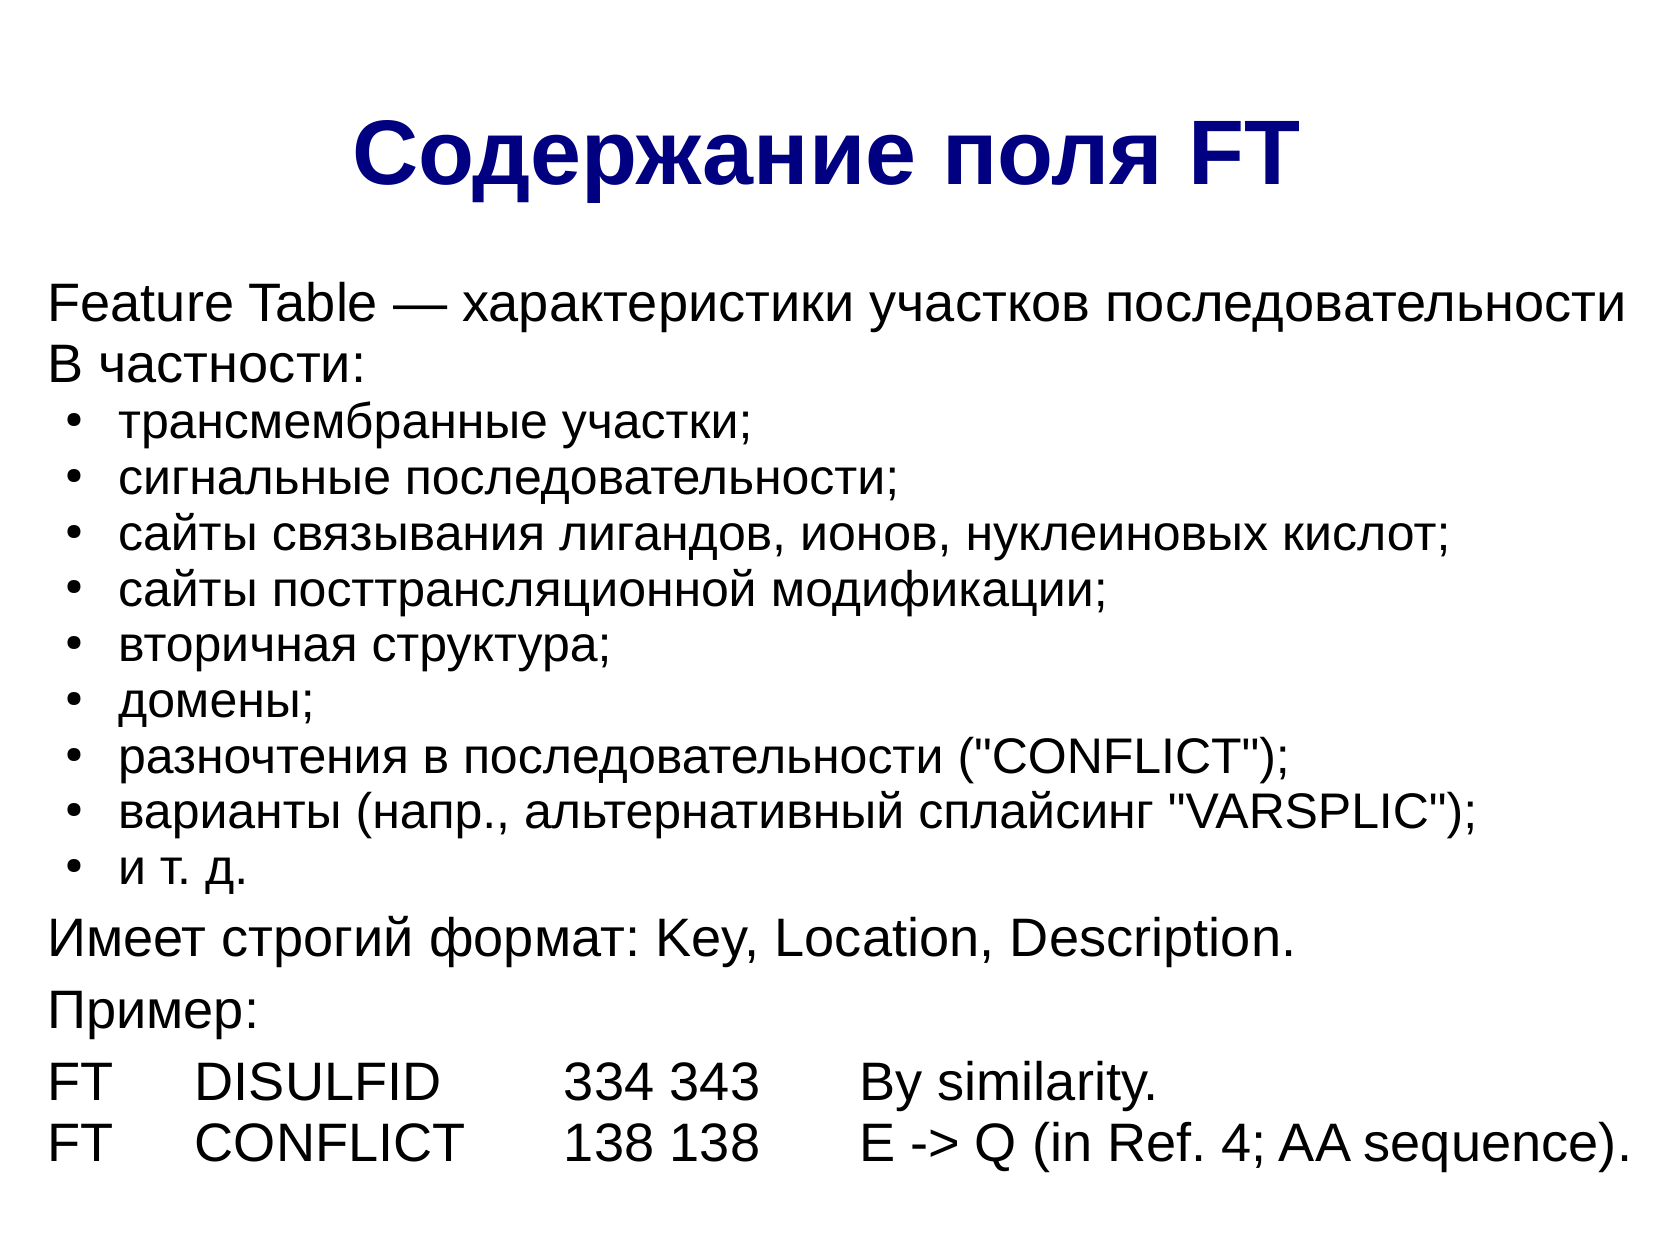

# Содержание поля FT
Feature Table — характеристики участков последовательности
В частности:
трансмембранные участки;
сигнальные последовательности;
сайты связывания лигандов, ионов, нуклеиновых кислот;
сайты посттрансляционной модификации;
вторичная структура;
домены;
разночтения в последовательности ("CONFLICT");
варианты (напр., альтернативный сплайсинг "VARSPLIC");
и т. д.
Имеет строгий формат: Key, Location, Description.
Пример:
FT		DISULFID		334 343		By similarity.
FT		CONFLICT		138 138		E -> Q (in Ref. 4; AA sequence).